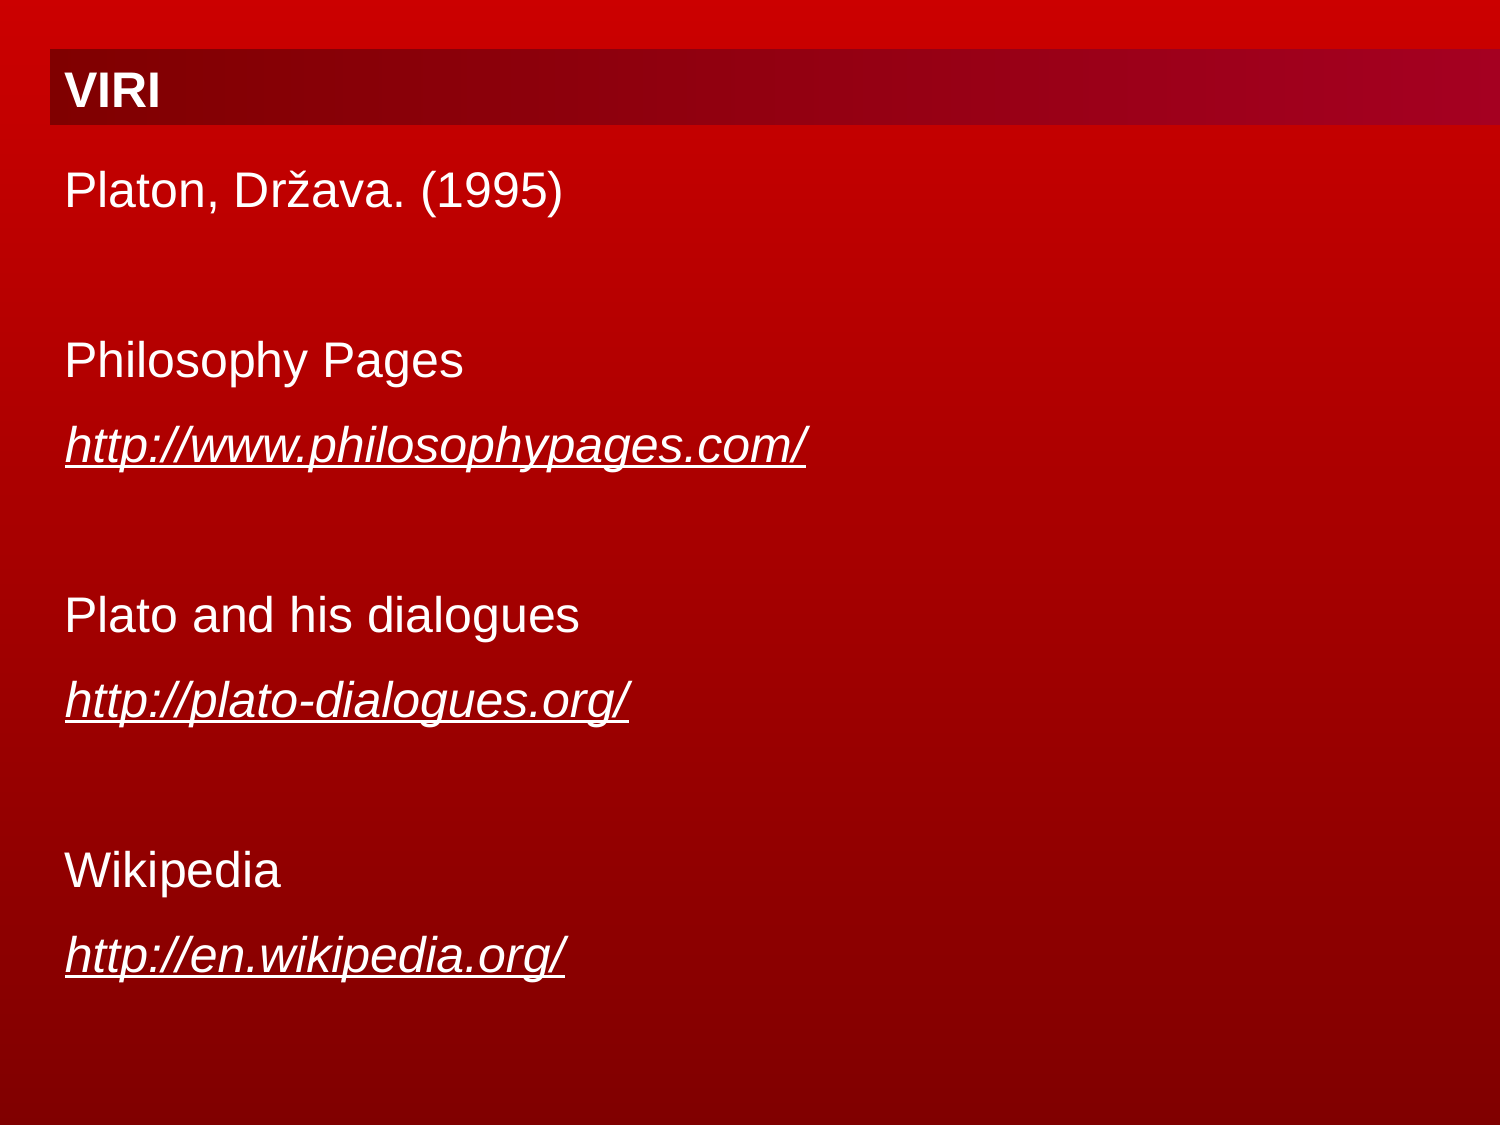

VIRI
Platon, Država. (1995)
Philosophy Pages
http://www.philosophypages.com/
Plato and his dialogues
http://plato-dialogues.org/
Wikipedia
http://en.wikipedia.org/